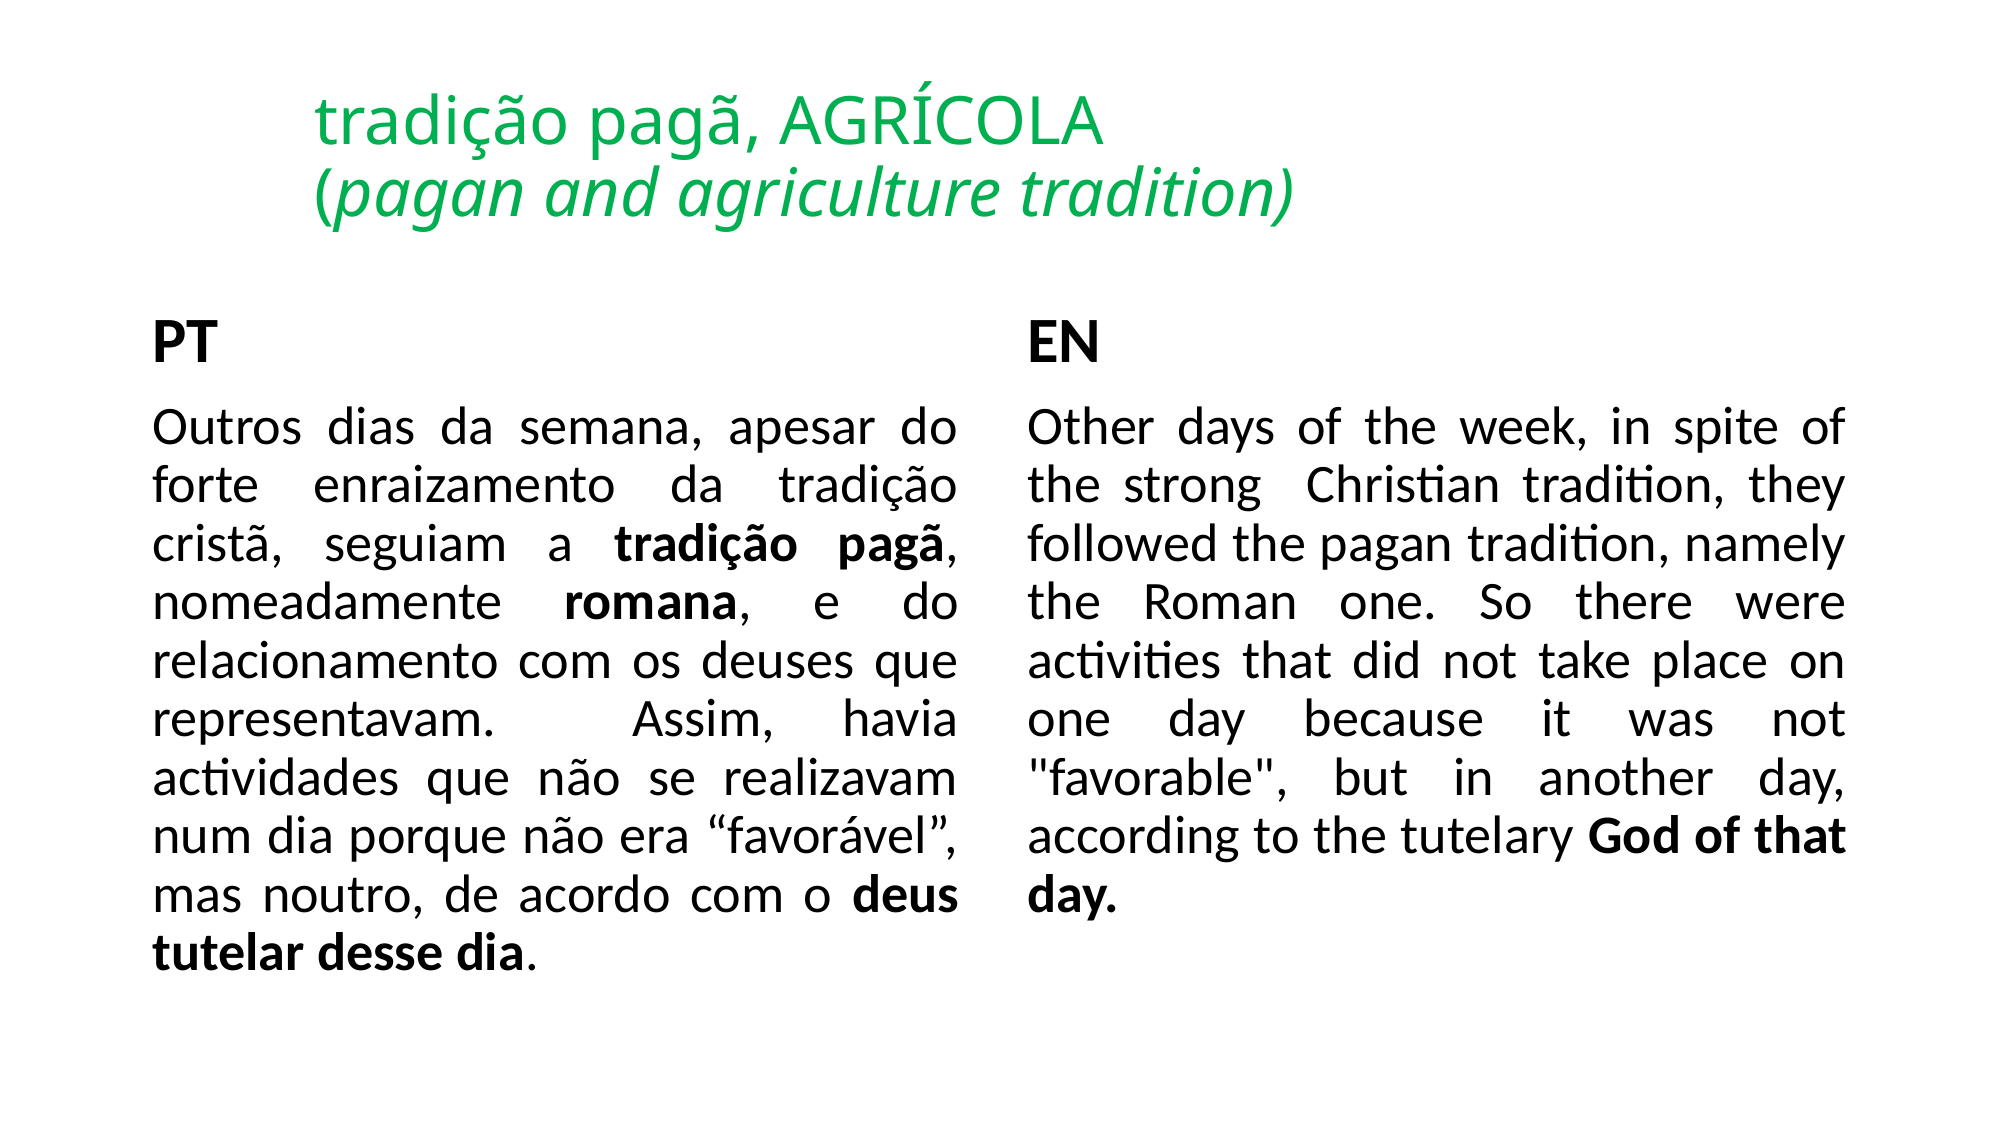

# tradição pagã, AGRÍCOLA (pagan and agriculture tradition)
PT
Outros dias da semana, apesar do forte enraizamento da tradição cristã, seguiam a tradição pagã, nomeadamente romana, e do relacionamento com os deuses que representavam. Assim, havia actividades que não se realizavam num dia porque não era “favorável”, mas noutro, de acordo com o deus tutelar desse dia.
EN
Other days of the week, in spite of the strong Christian tradition, they followed the pagan tradition, namely the Roman one. So there were activities that did not take place on one day because it was not "favorable", but in another day, according to the tutelary God of that day.